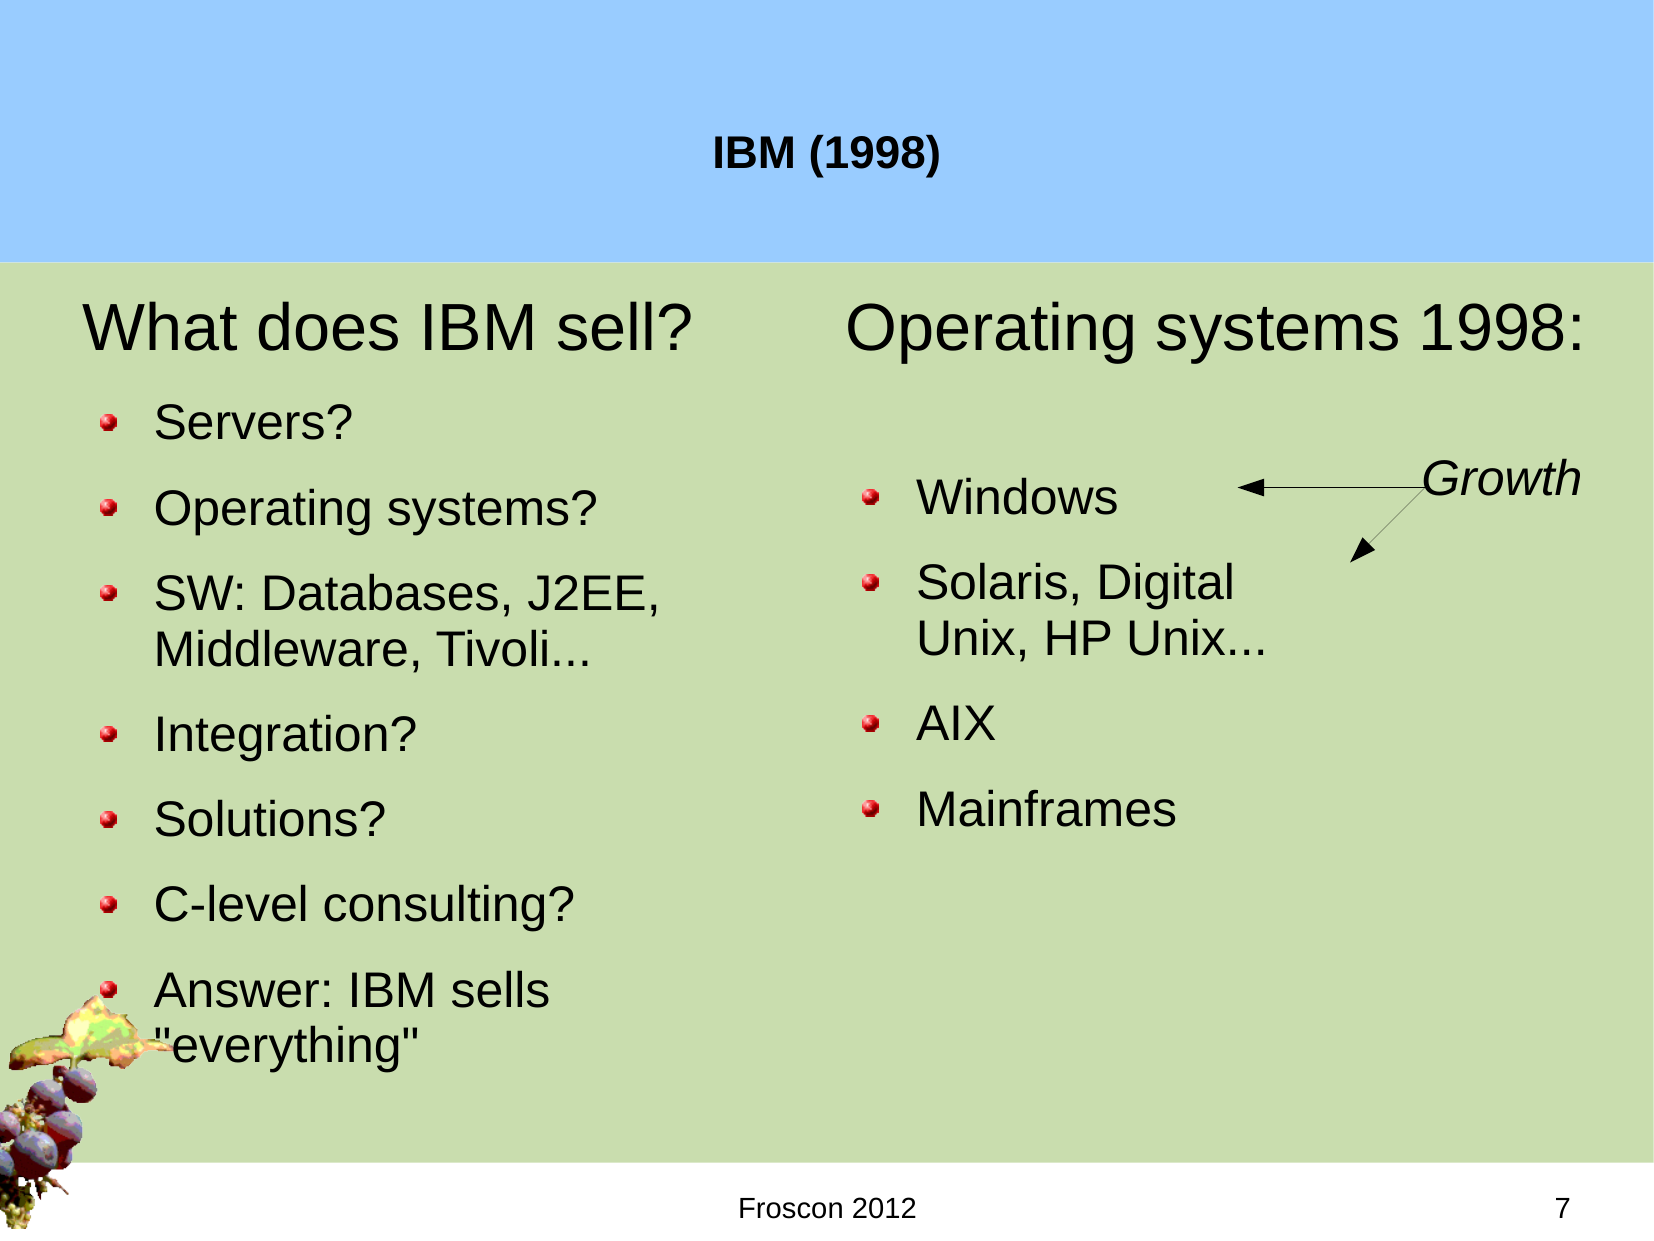

# IBM (1998)
What does IBM sell?
Servers?
Operating systems?
SW: Databases, J2EE, Middleware, Tivoli...
Integration?
Solutions?
C-level consulting?
Answer: IBM sells "everything"
Operating systems 1998:
Windows
Solaris, Digital
Unix, HP Unix...
AIX
Mainframes
Growth
Froscon 2012
7